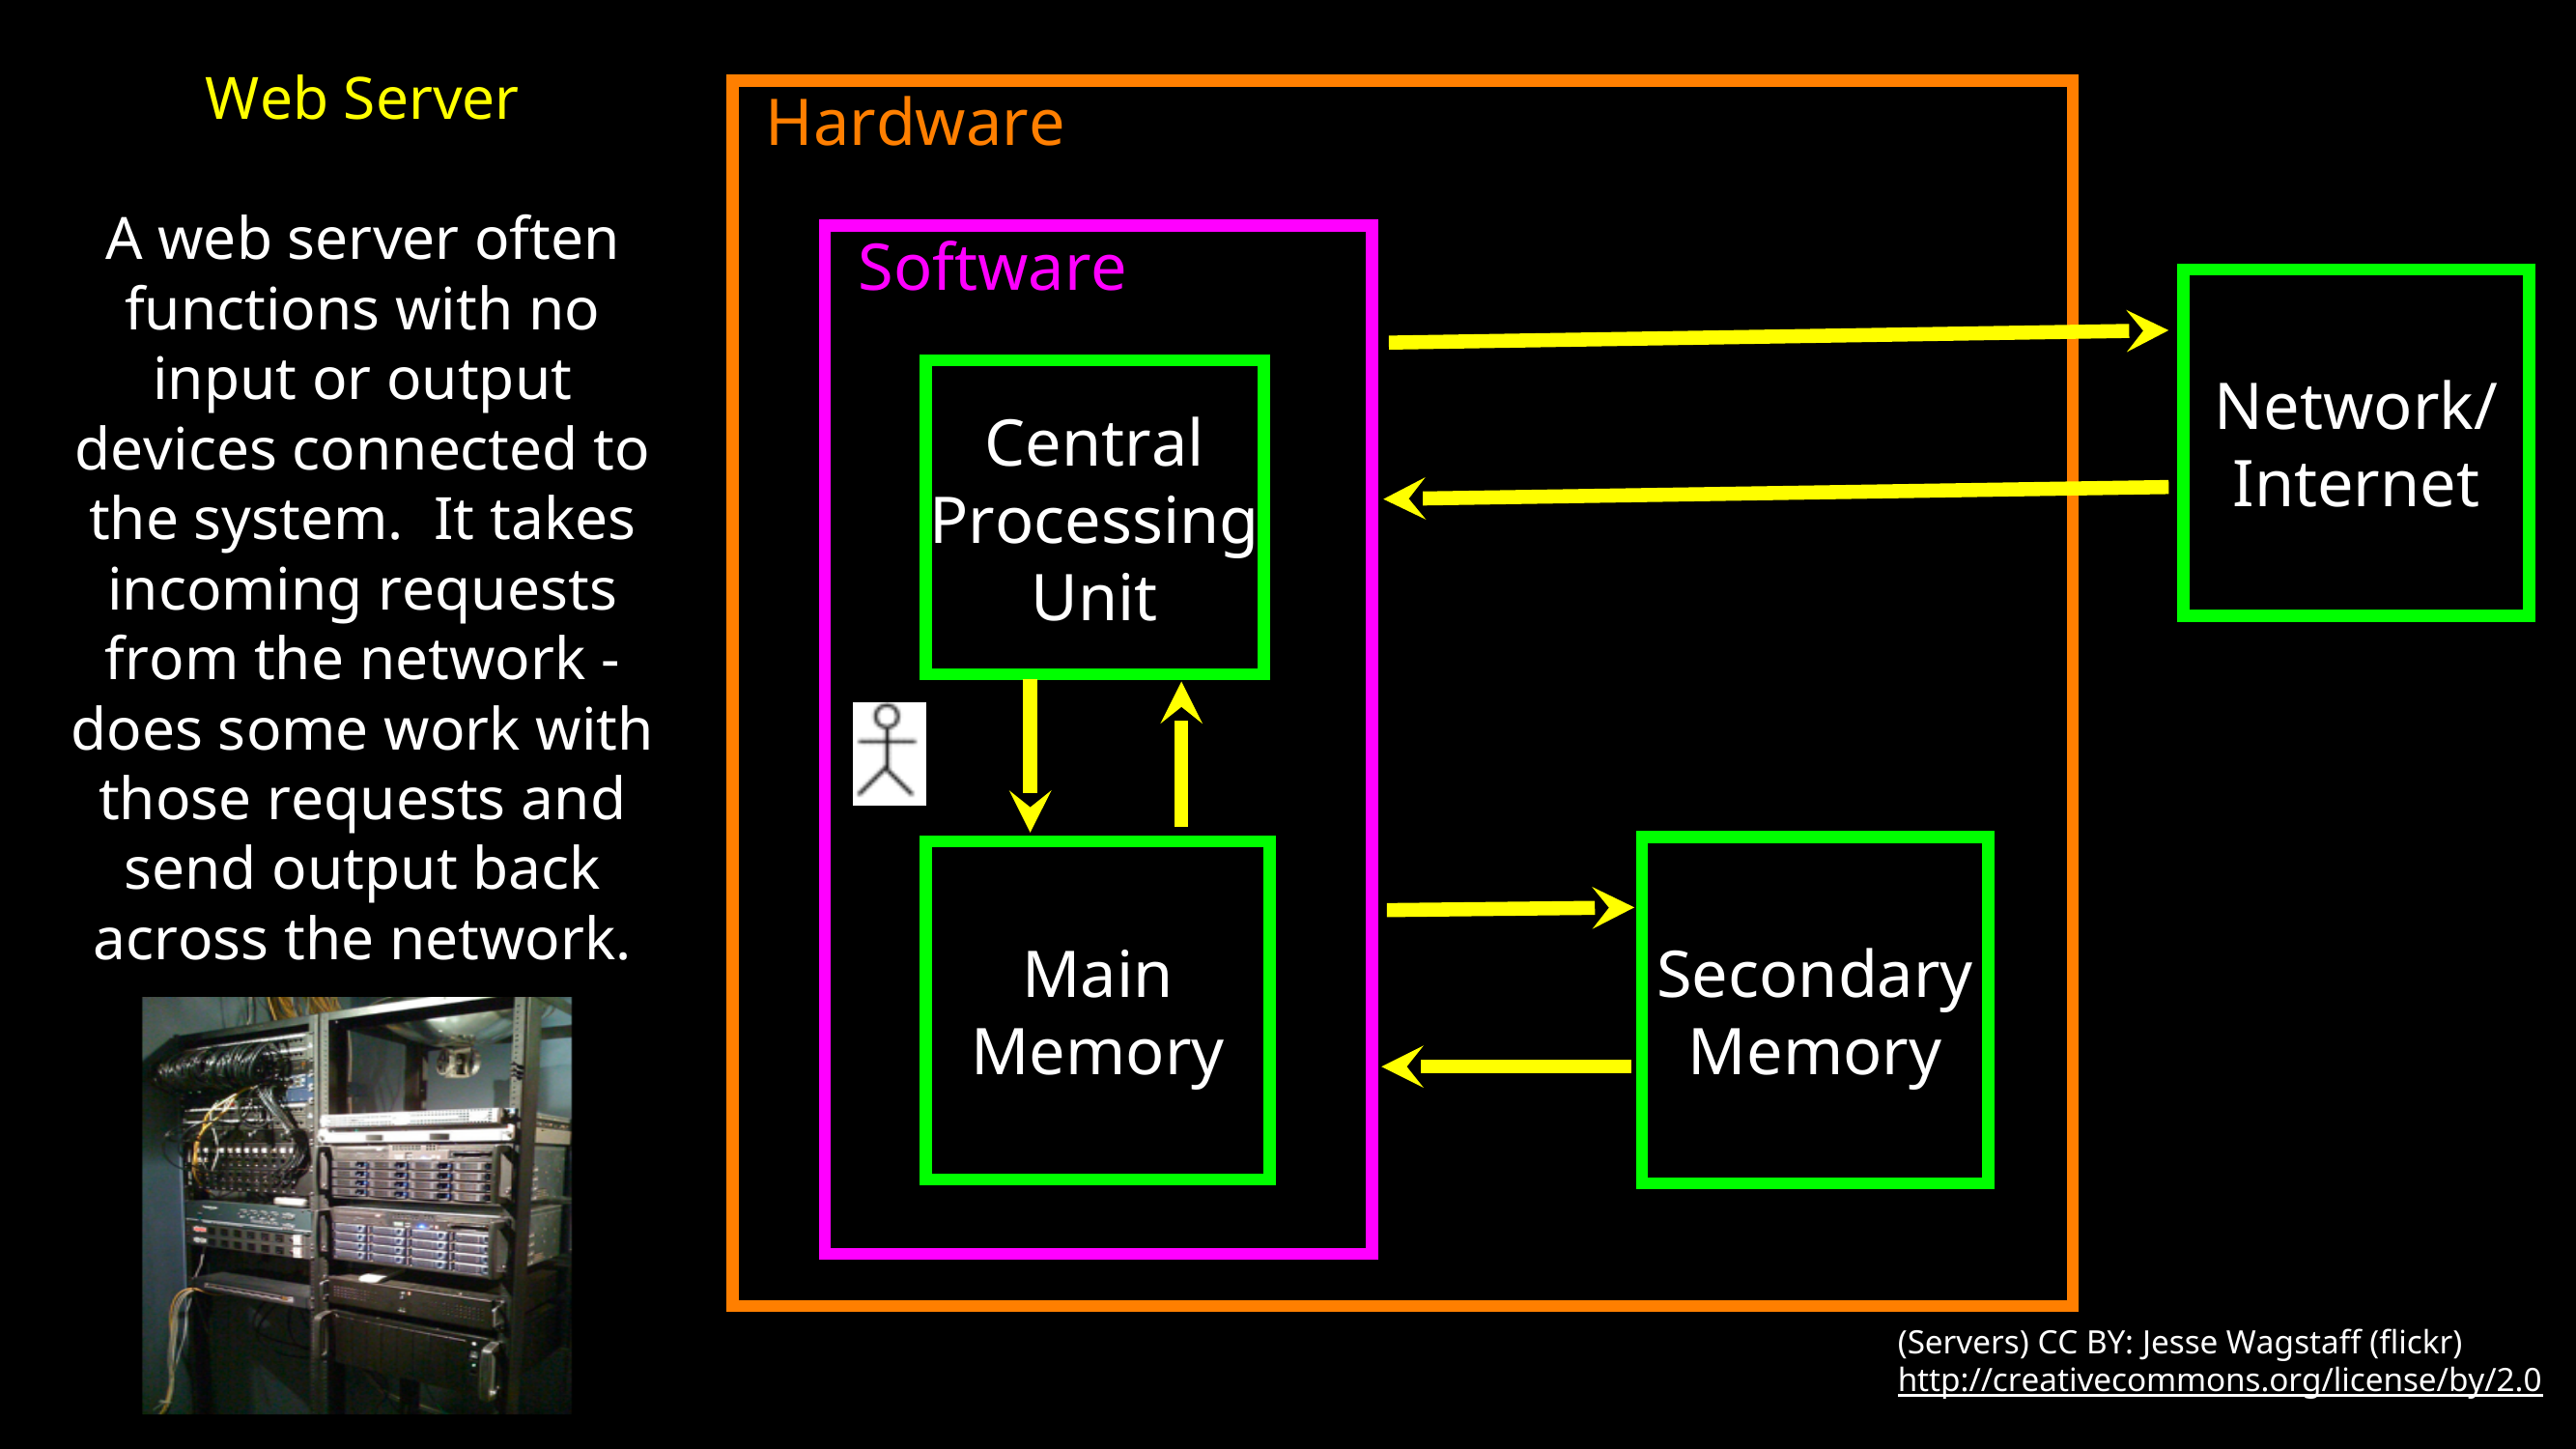

Hardware
Web Server
A web server often functions with no input or output devices connected to the system. It takes incoming requests from the network - does some work with those requests and send output back across the network.
 Software
Network/
Internet
Central
Processing
Unit
Secondary
Memory
Main
Memory
(Servers) CC BY: Jesse Wagstaff (flickr)
http://creativecommons.org/license/by/2.0